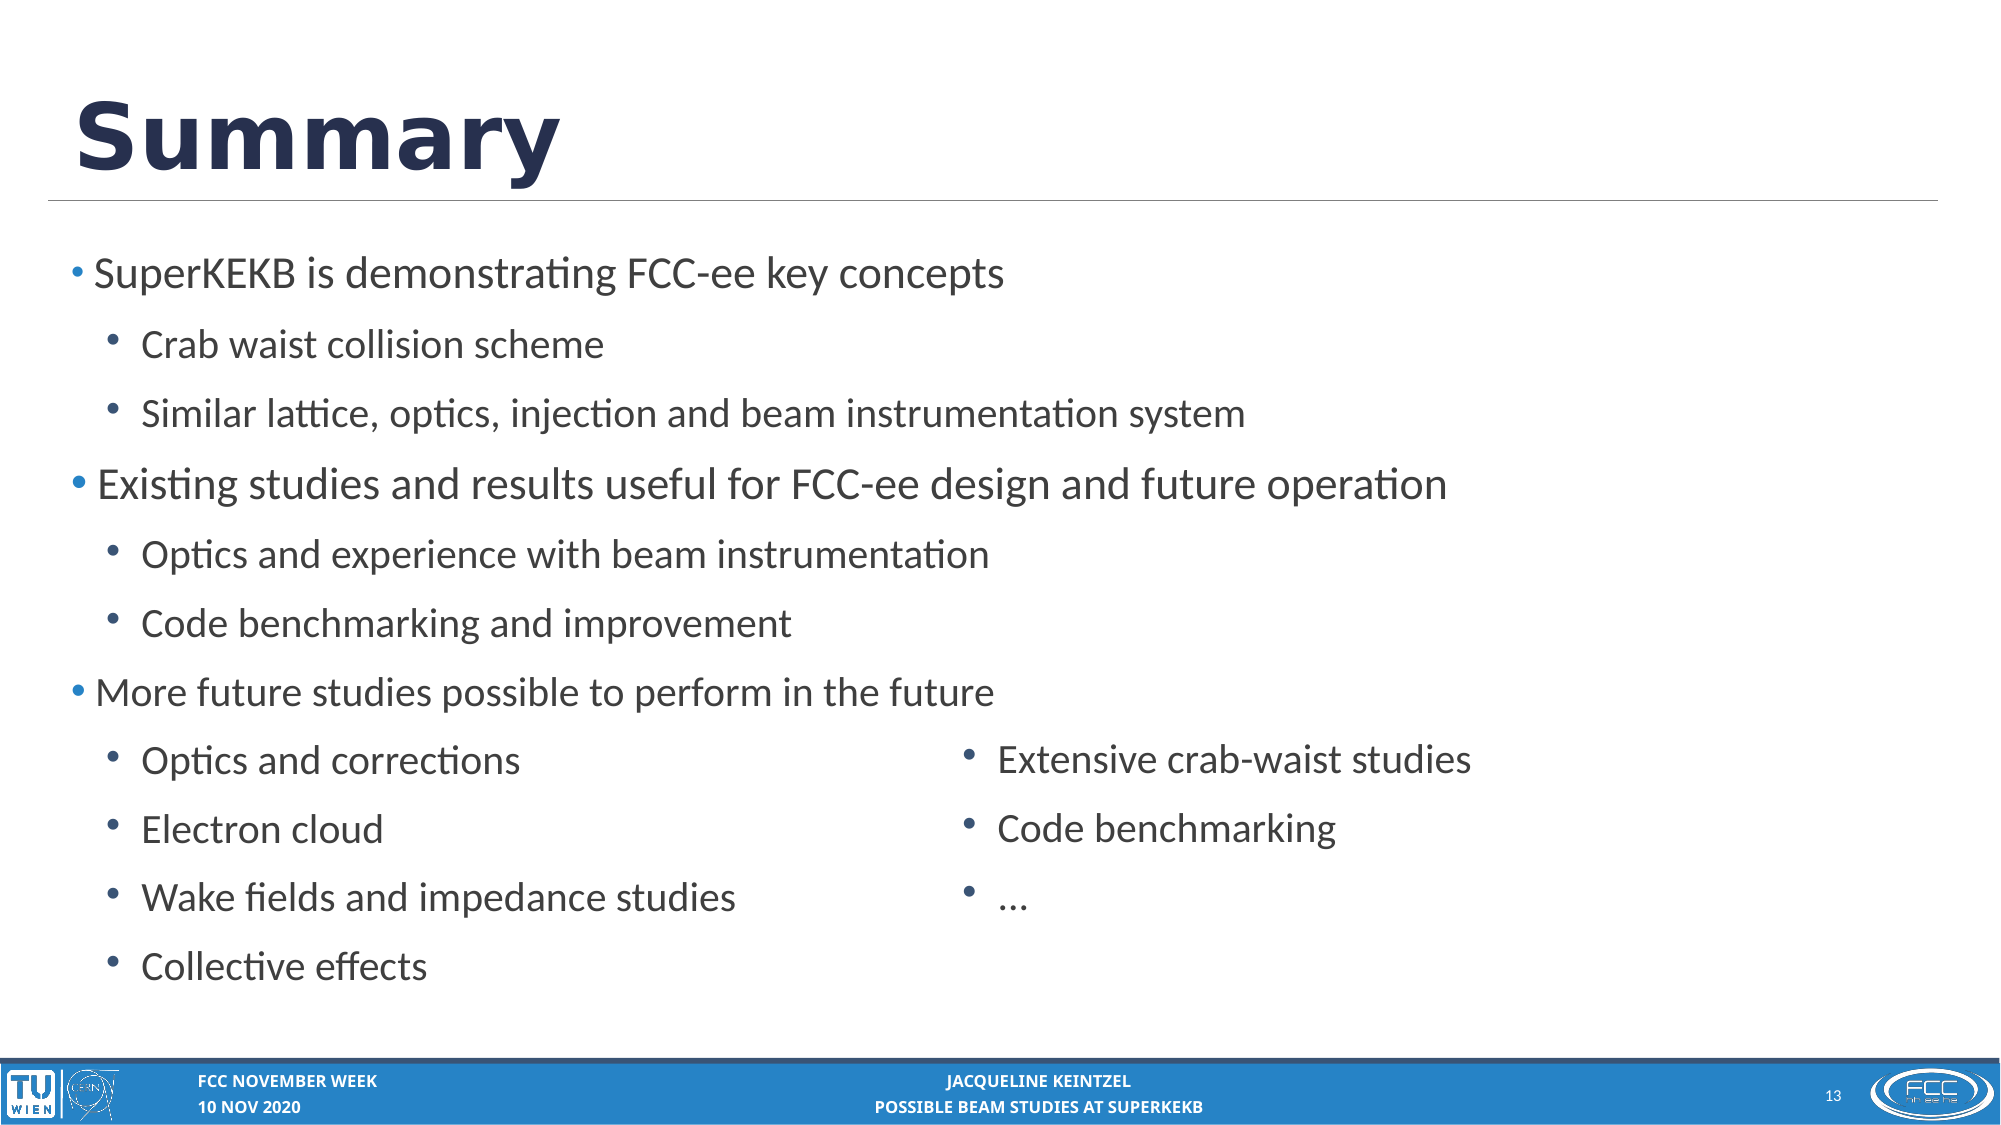

Summary
 SuperKEKB is demonstrating FCC-ee key concepts
Crab waist collision scheme
Similar lattice, optics, injection and beam instrumentation system
 Existing studies and results useful for FCC-ee design and future operation
Optics and experience with beam instrumentation
Code benchmarking and improvement
 More future studies possible to perform in the future
Optics and corrections
Electron cloud
Wake fields and impedance studies
Collective effects
Extensive crab-waist studies
Code benchmarking
...